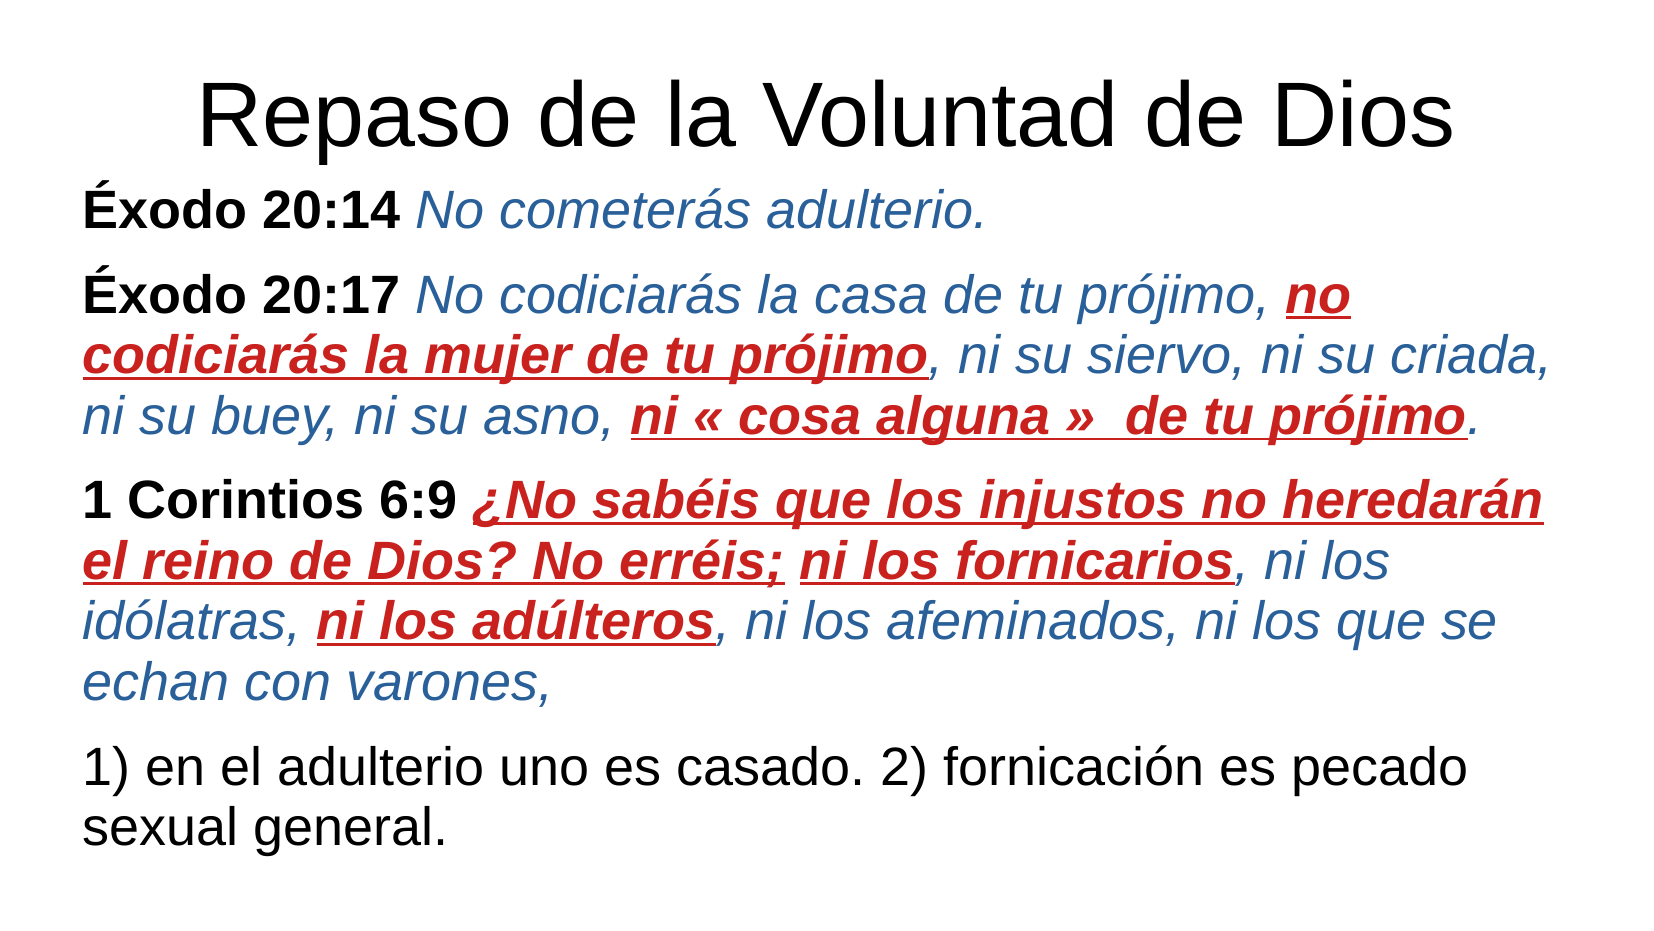

# Repaso de la Voluntad de Dios
Éxodo 20:14 No cometerás adulterio.
Éxodo 20:17 No codiciarás la casa de tu prójimo, no codiciarás la mujer de tu prójimo, ni su siervo, ni su criada, ni su buey, ni su asno, ni « cosa alguna » de tu prójimo.
1 Corintios 6:9 ​¿No sabéis que los injustos no heredarán el reino de Dios? No erréis; ni los fornicarios, ni los idólatras, ni los adúlteros, ni los afeminados, ni los que se echan con varones,
1) en el adulterio uno es casado. 2) fornicación es pecado sexual general.